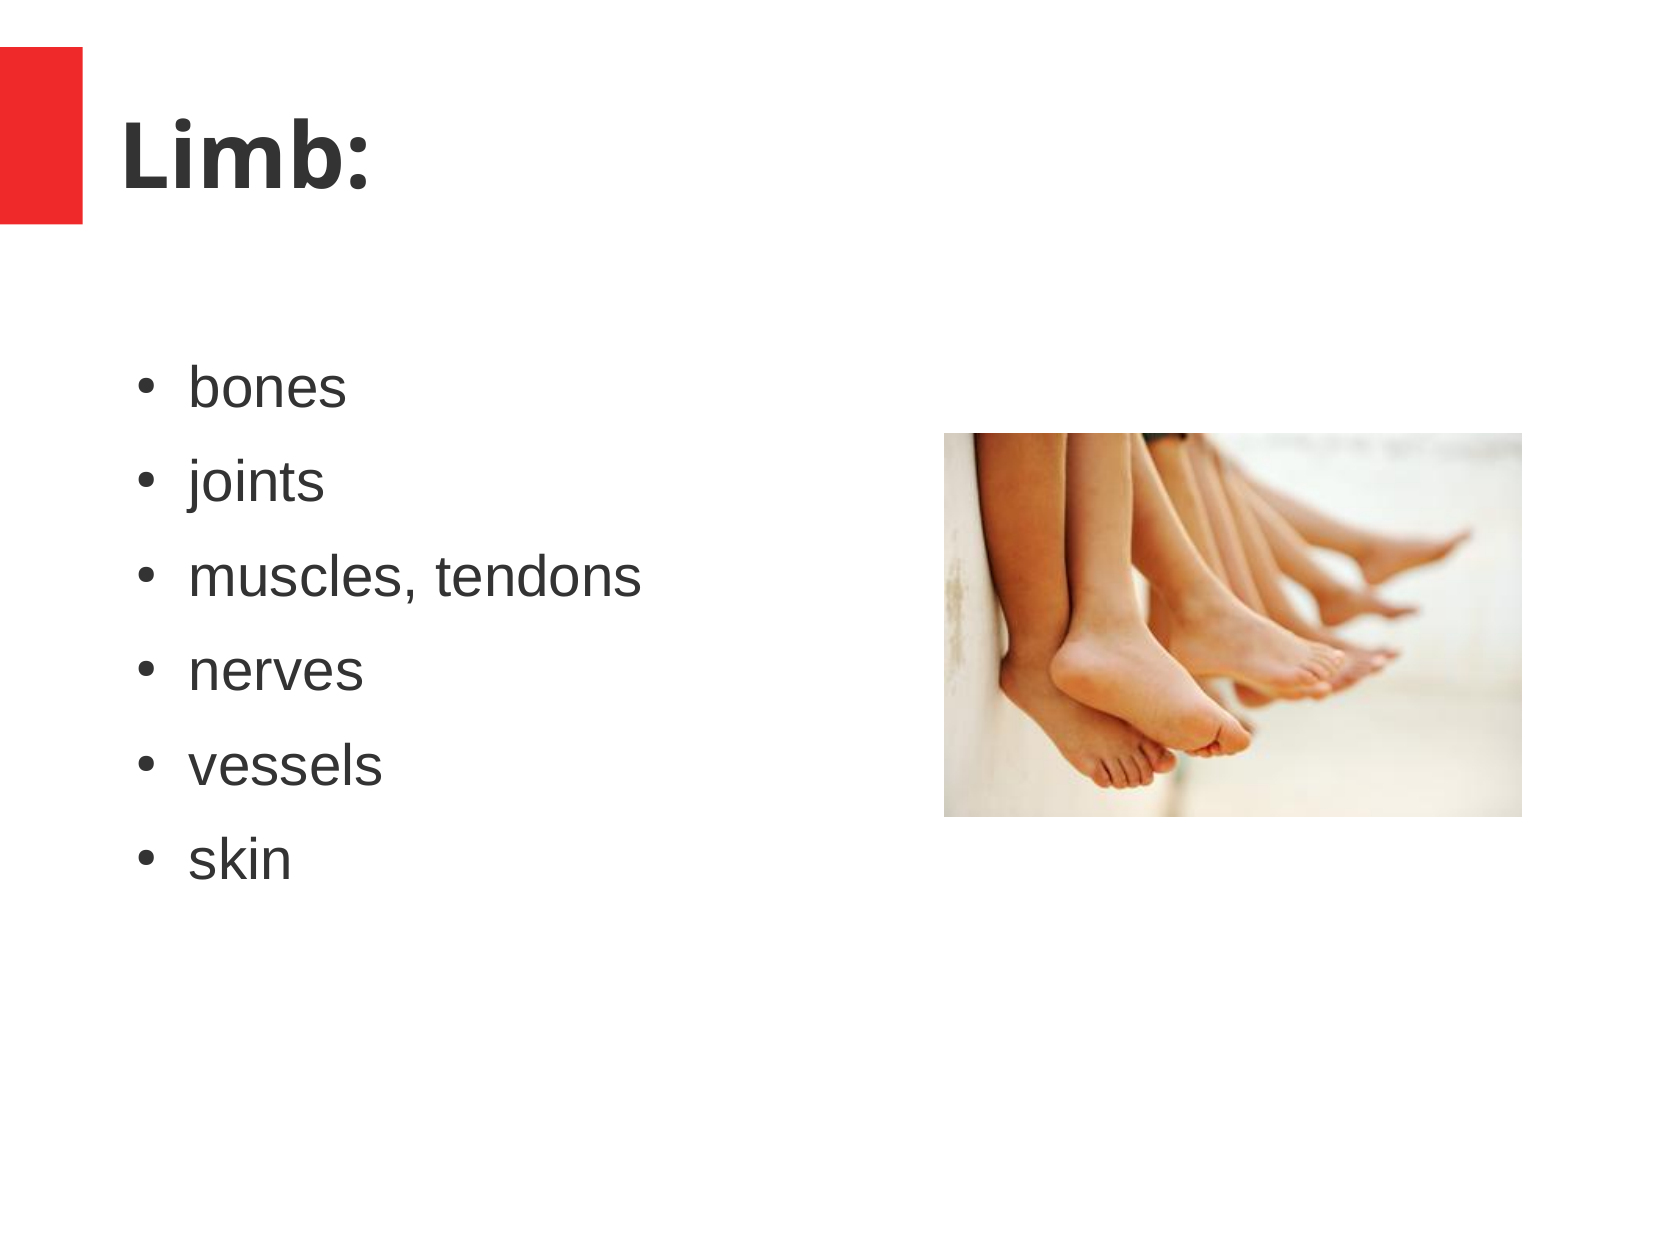

# Limb:
bones
joints
muscles, tendons
nerves
vessels
skin